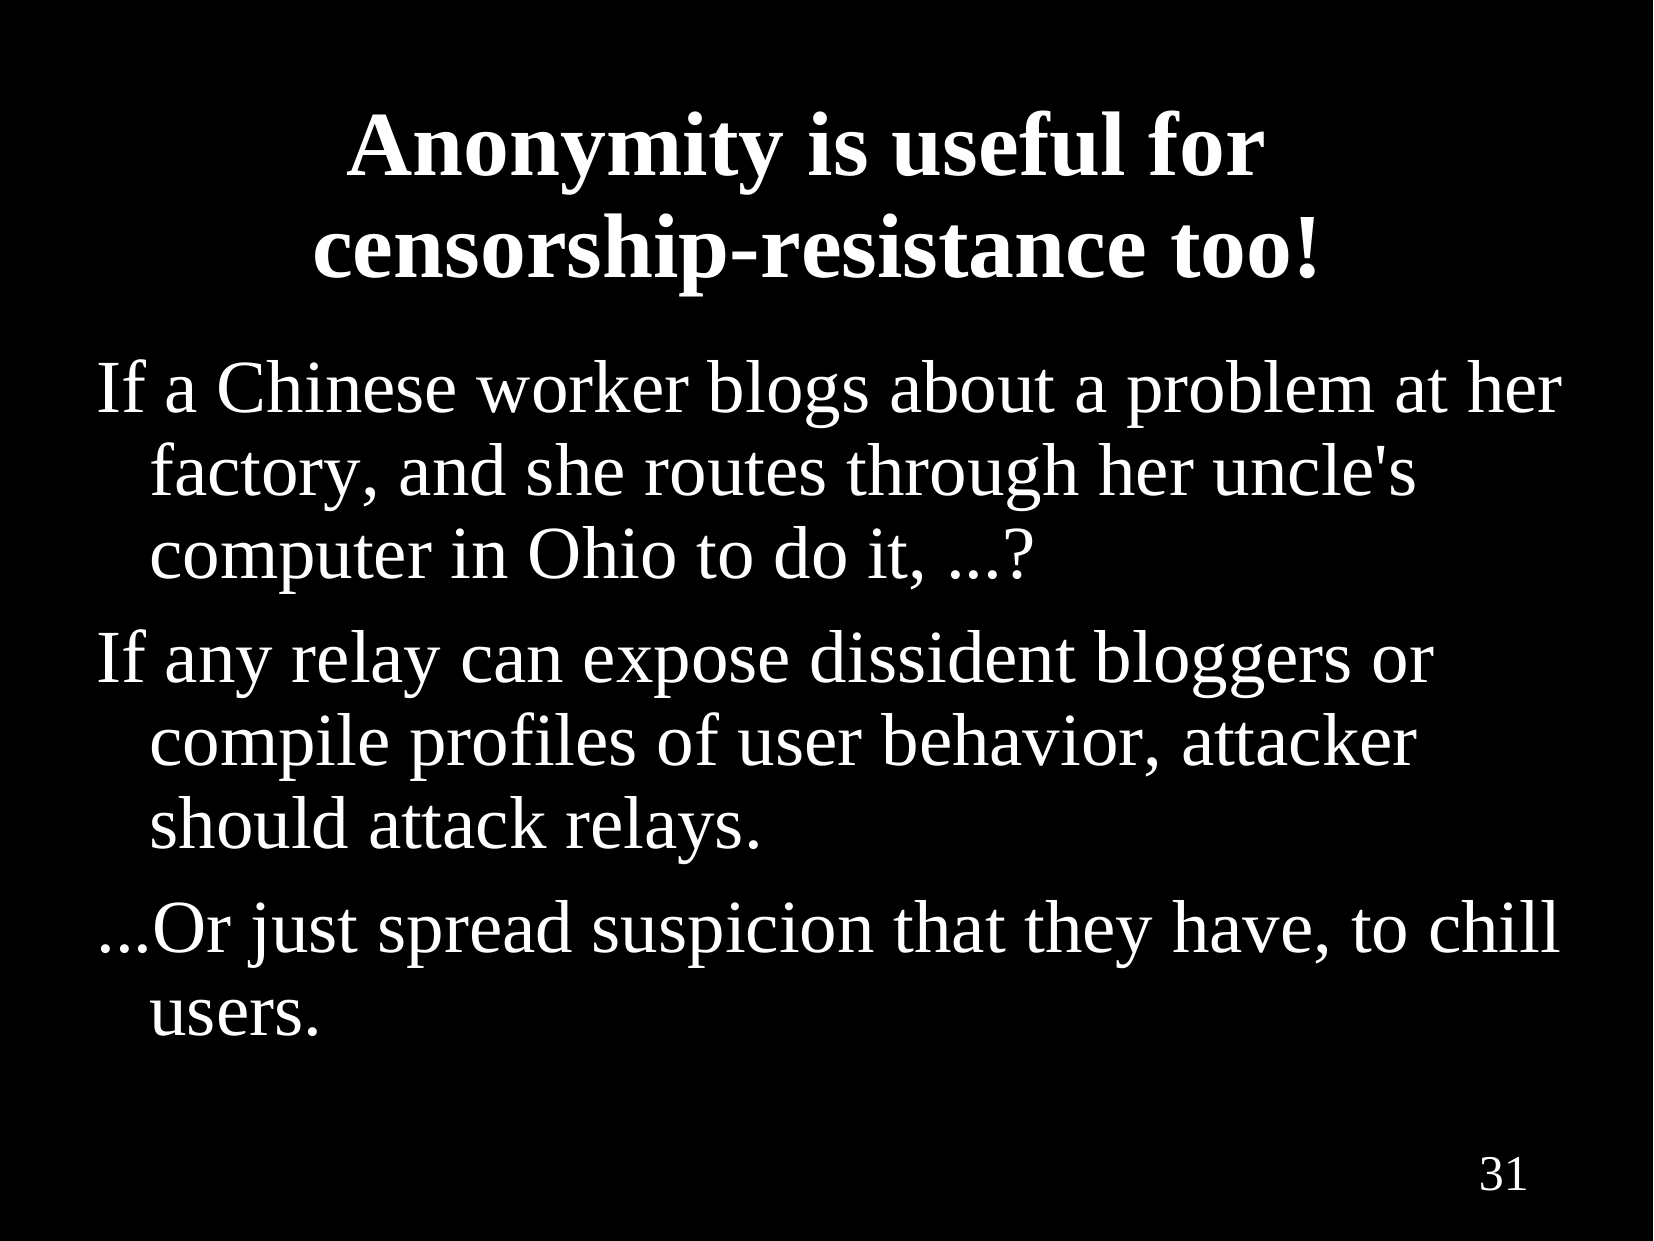

# Anonymity is useful for censorship-resistance too!
If a Chinese worker blogs about a problem at her factory, and she routes through her uncle's computer in Ohio to do it, ...?
If any relay can expose dissident bloggers or compile profiles of user behavior, attacker should attack relays.
...Or just spread suspicion that they have, to chill users.